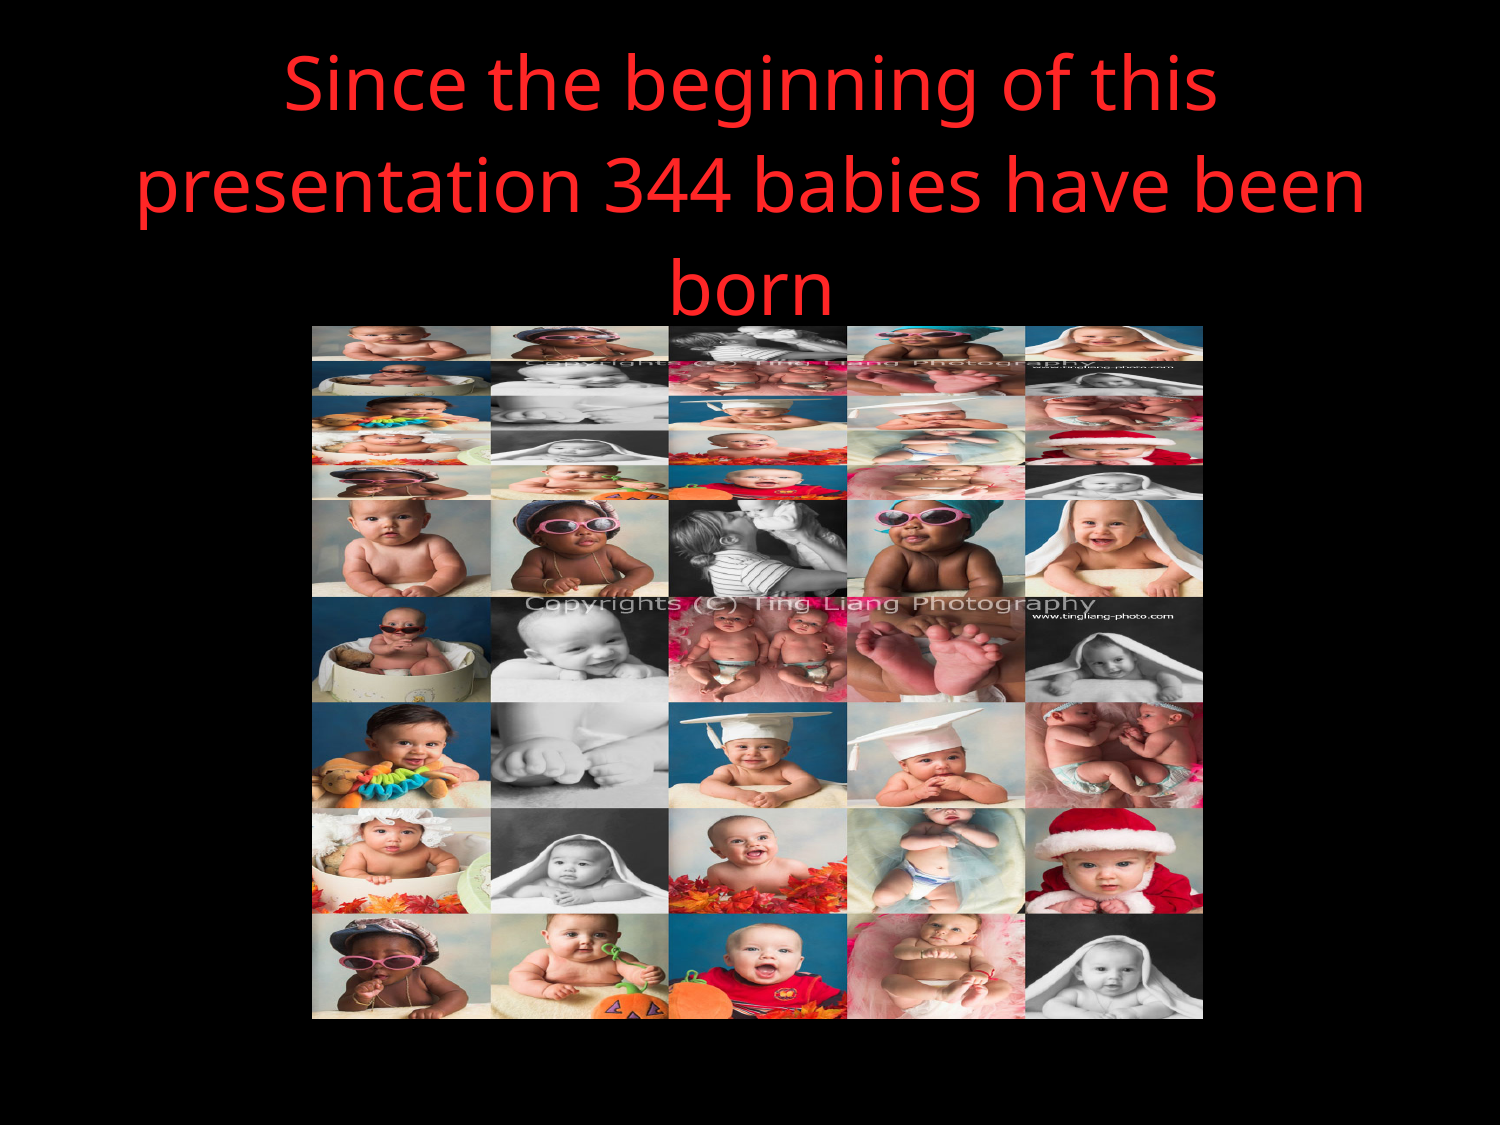

# Since the beginning of this presentation 344 babies have been born